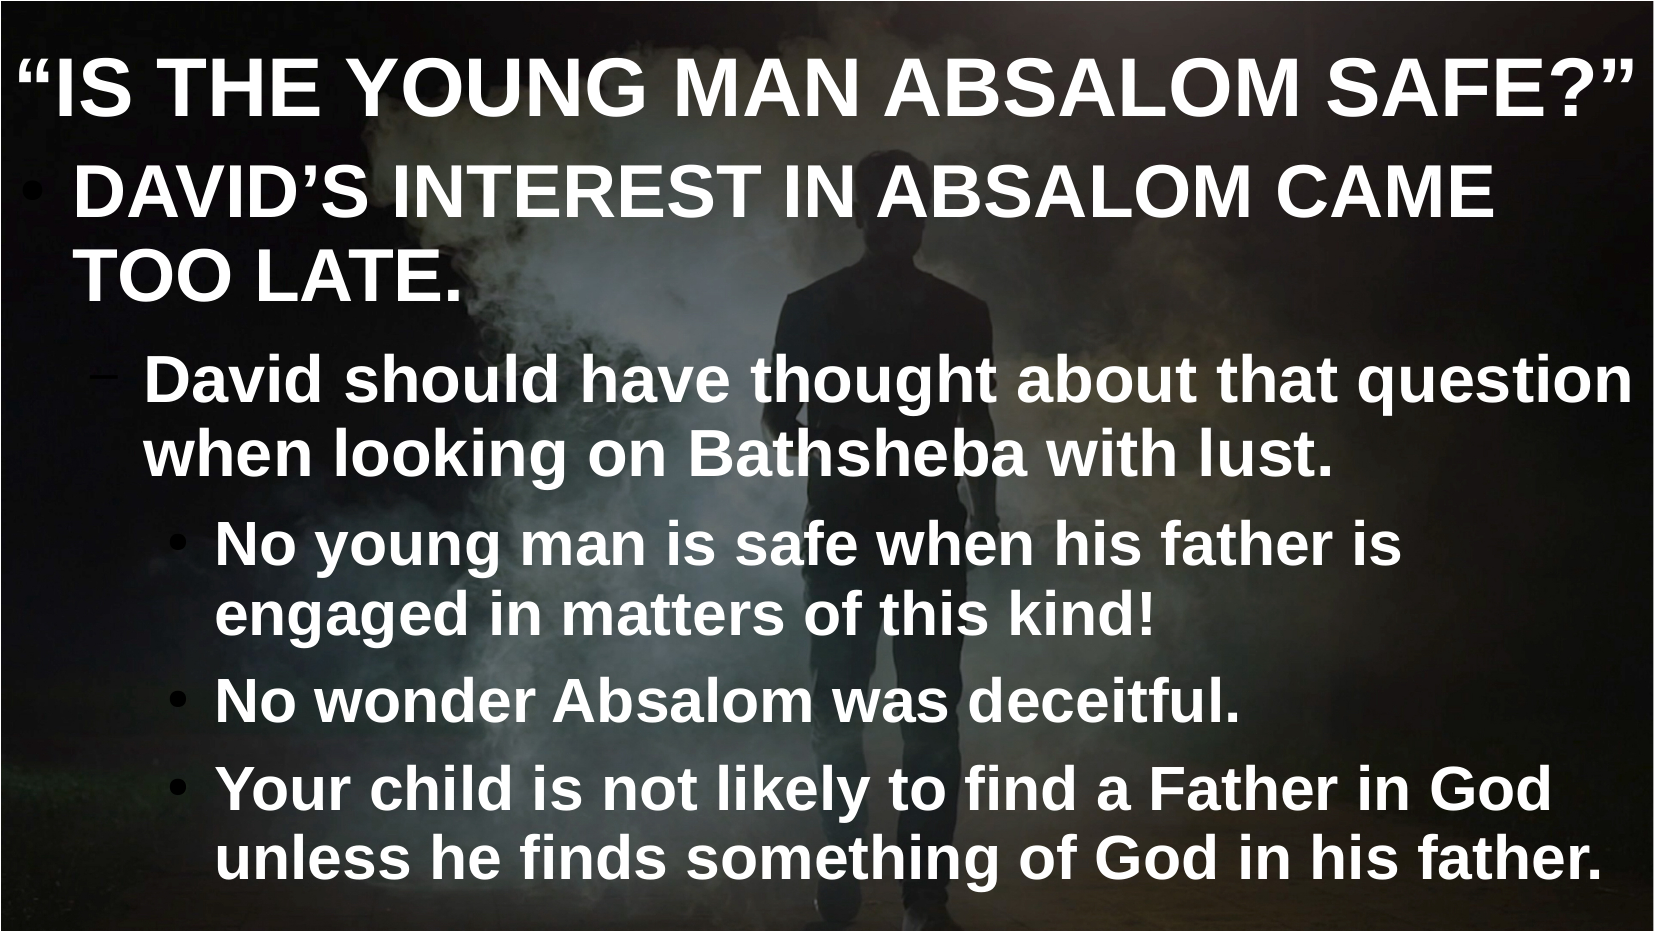

# “IS THE YOUNG MAN ABSALOM SAFE?”
DAVID’S INTEREST IN ABSALOM CAME TOO LATE.
David should have thought about that question when looking on Bathsheba with lust.
No young man is safe when his father is engaged in matters of this kind!
No wonder Absalom was deceitful.
Your child is not likely to find a Father in God unless he finds something of God in his father.